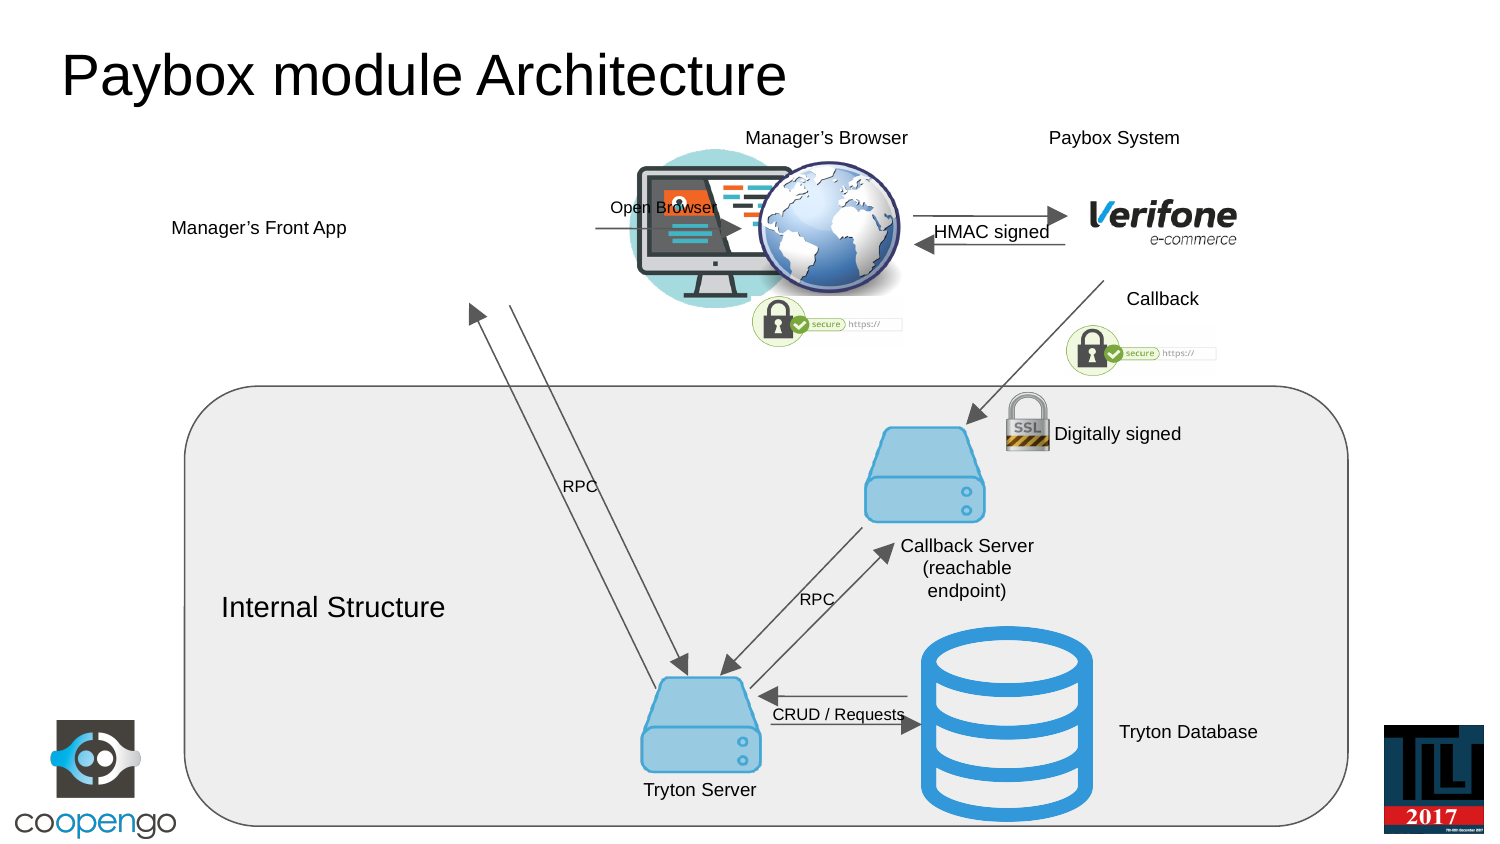

# Paybox module Architecture
Manager’s Browser
Paybox System
Open Browser
Manager’s Front App
 HMAC signed
Callback
Internal Structure
Digitally signed
RPC
Callback Server
(reachable endpoint)
RPC
CRUD / Requests
Tryton Database
Tryton Server